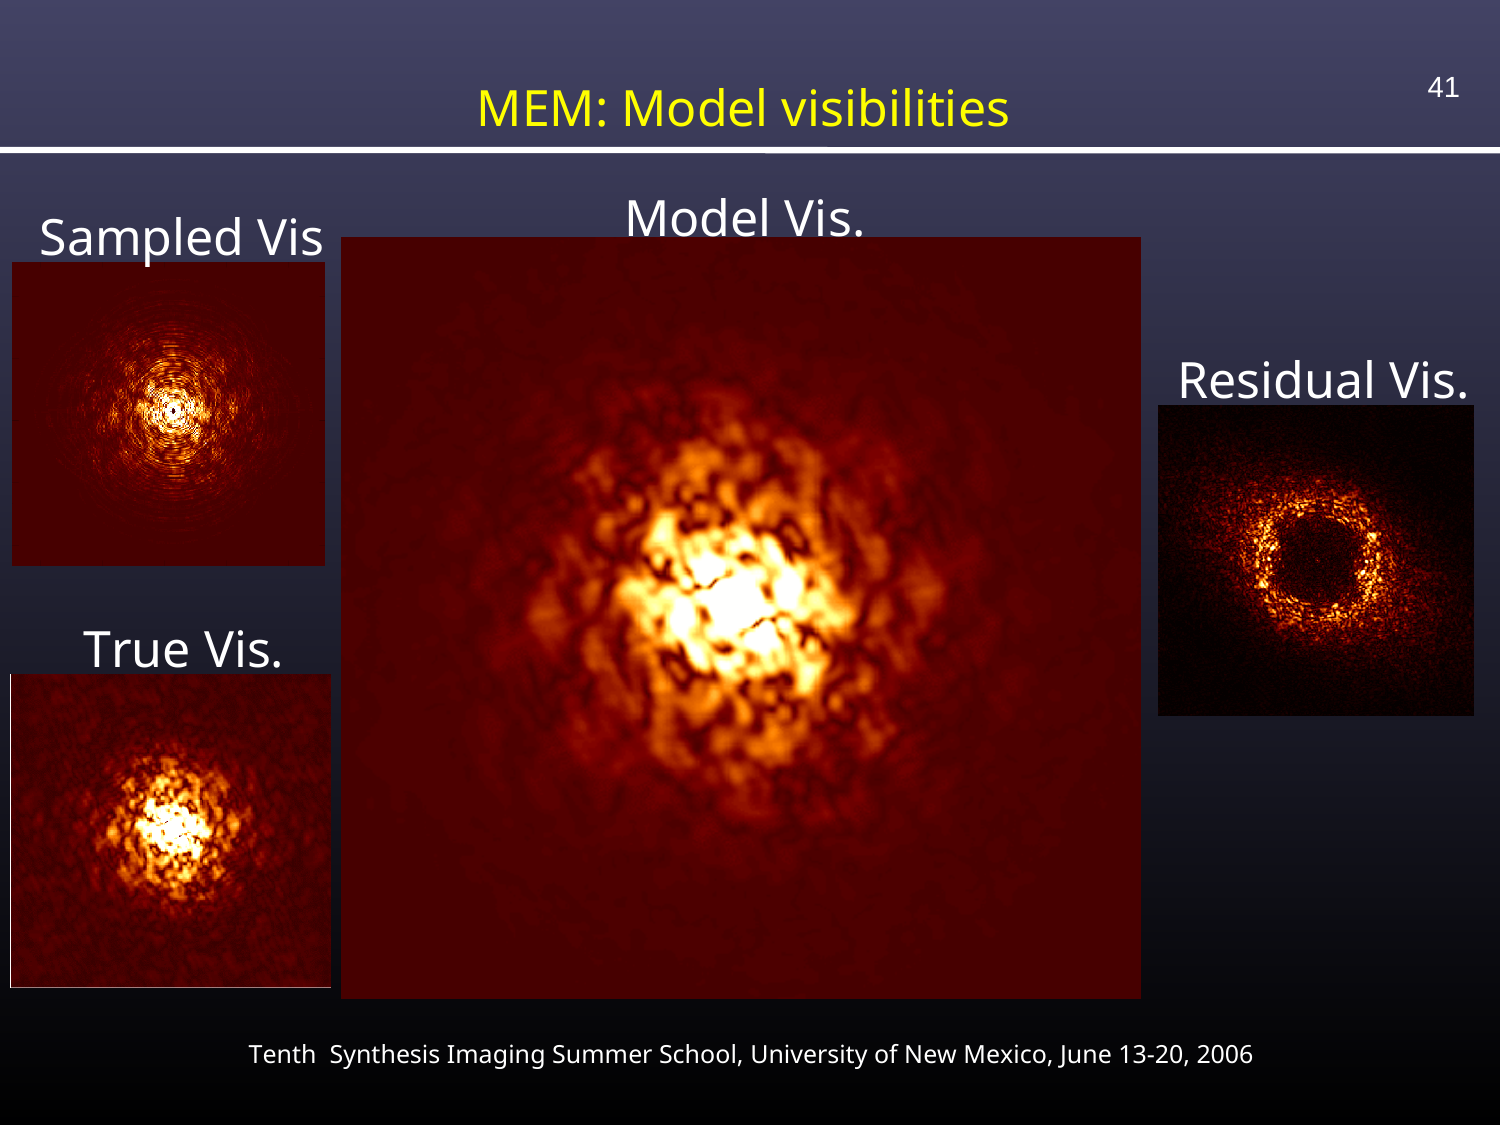

# MEM: Model visibilities
Model Vis.
Sampled Vis
Residual Vis.
True Vis.